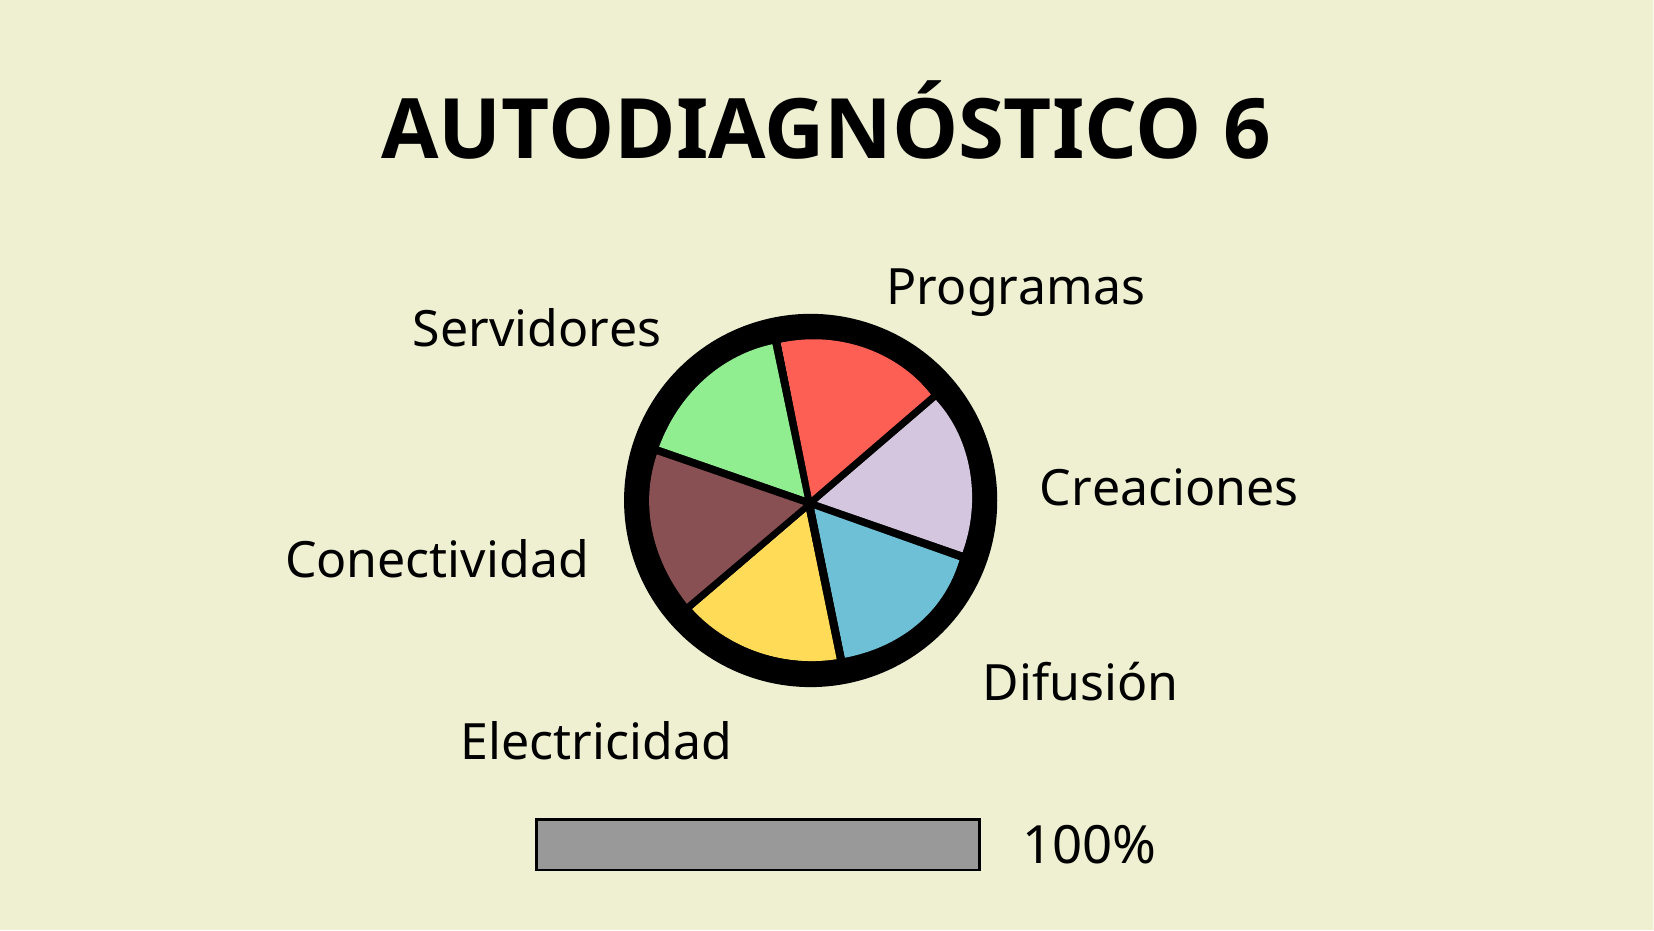

# Autodiagnóstico 6
Programas
Servidores
Creaciones
Conectividad
Difusión
Electricidad